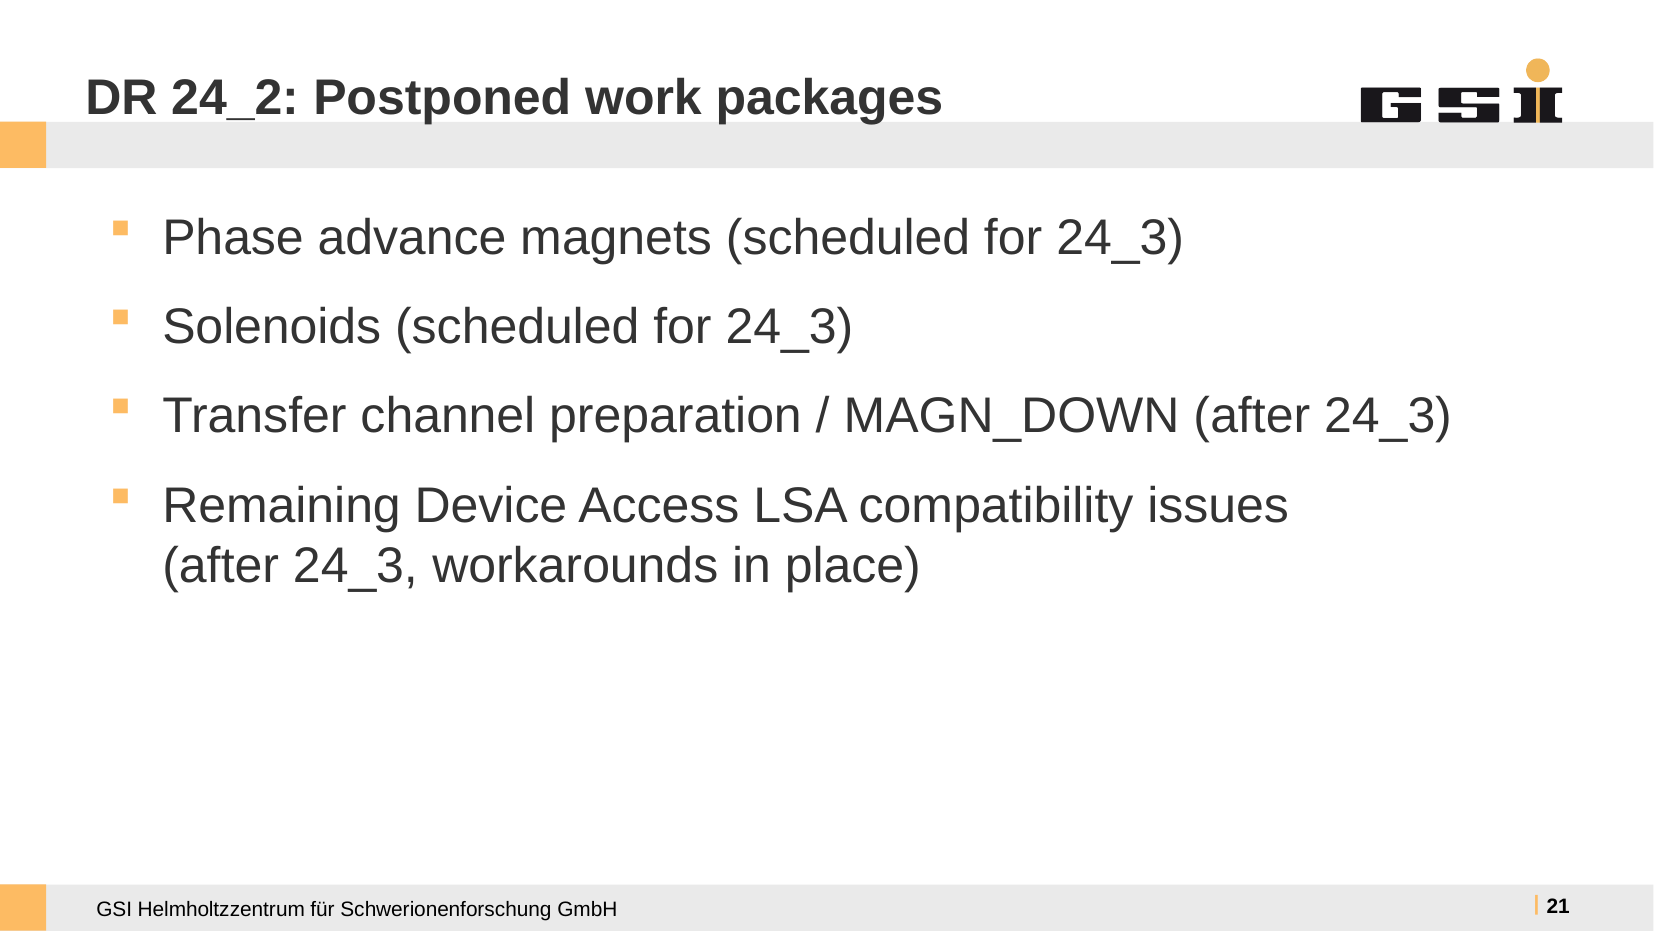

# DR 24_2: Postponed work packages
Phase advance magnets (scheduled for 24_3)
Solenoids (scheduled for 24_3)
Transfer channel preparation / MAGN_DOWN (after 24_3)
Remaining Device Access LSA compatibility issues
(after 24_3, workarounds in place)